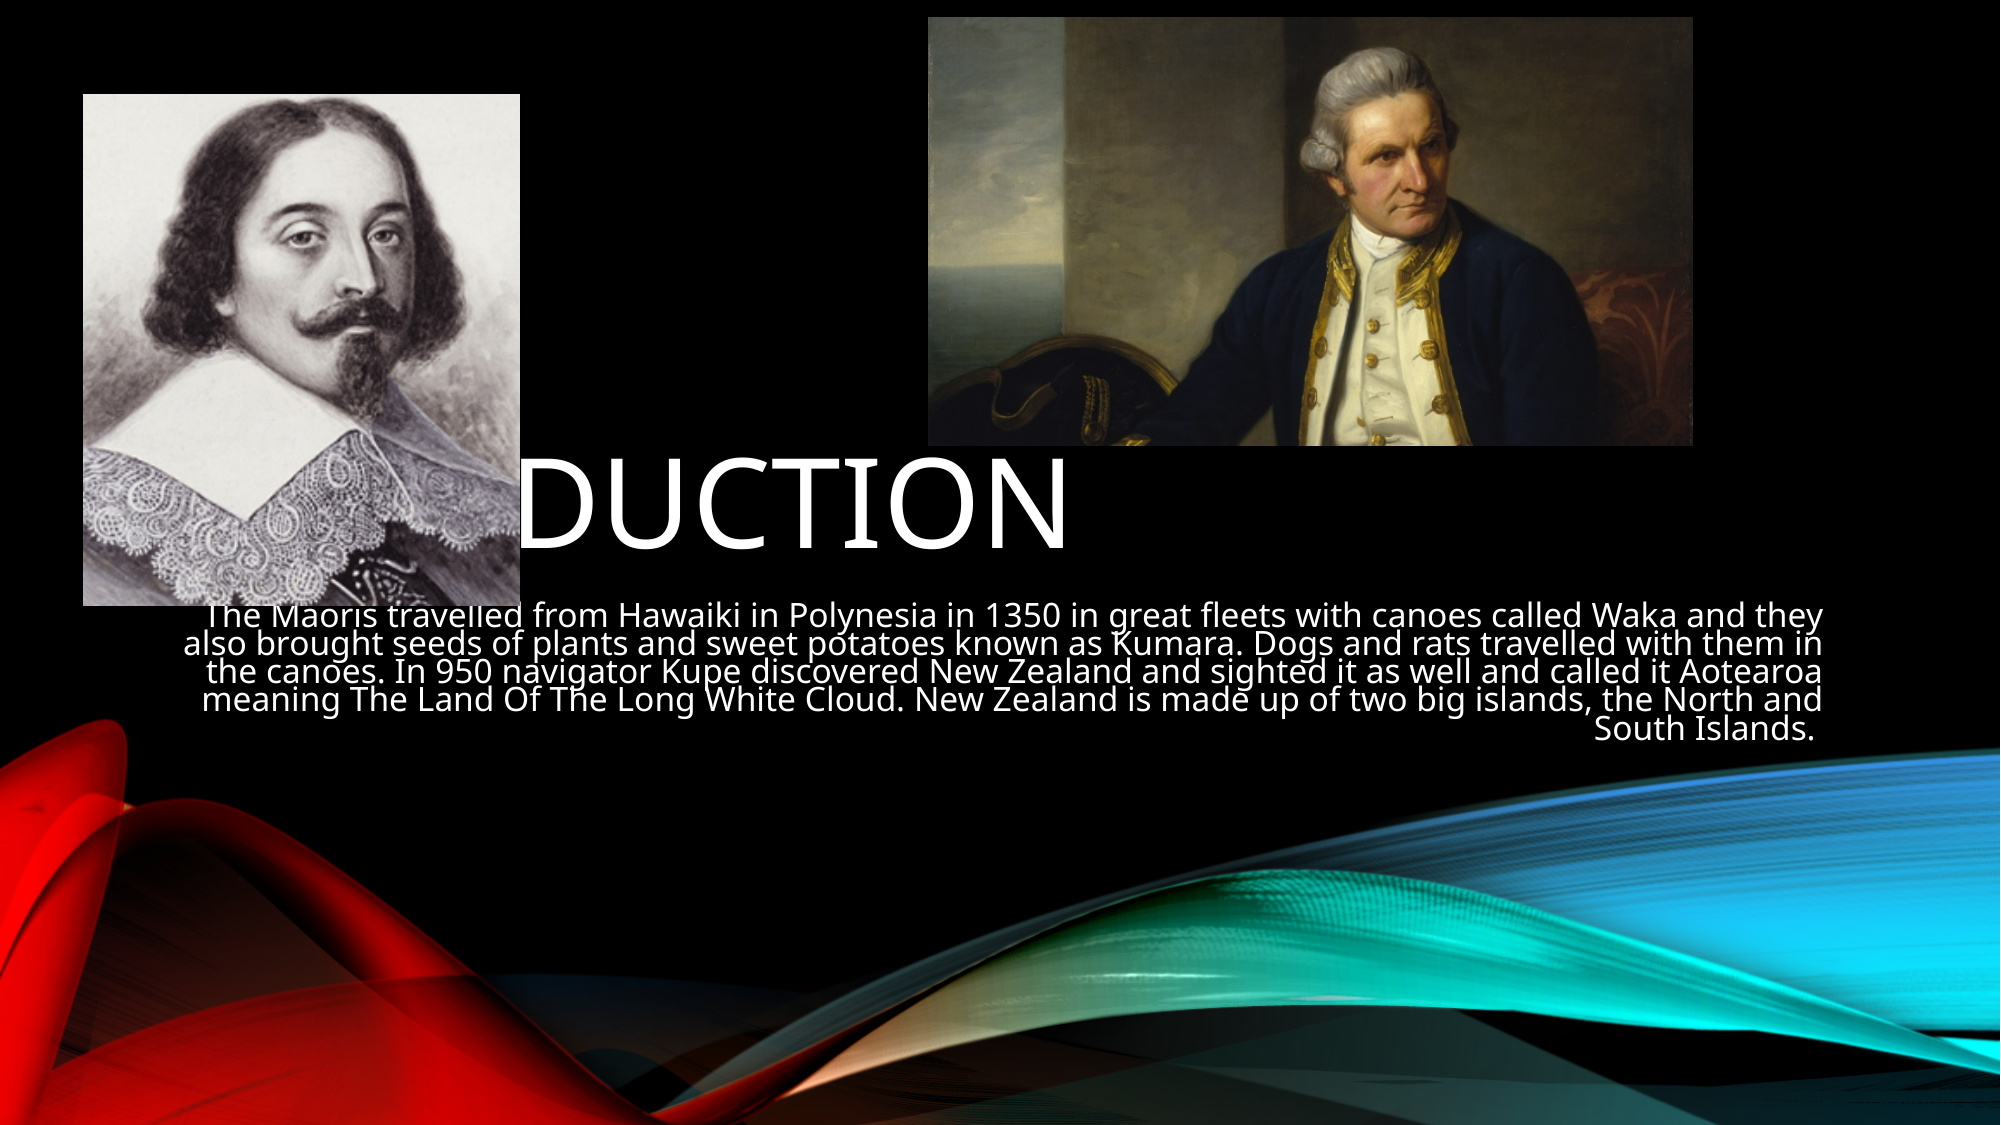

# INTRODUCTION
The Maoris travelled from Hawaiki in Polynesia in 1350 in great fleets with canoes called Waka and they also brought seeds of plants and sweet potatoes known as Kumara. Dogs and rats travelled with them in the canoes. In 950 navigator Kupe discovered New Zealand and sighted it as well and called it Aotearoa meaning The Land Of The Long White Cloud. New Zealand is made up of two big islands, the North and South Islands.